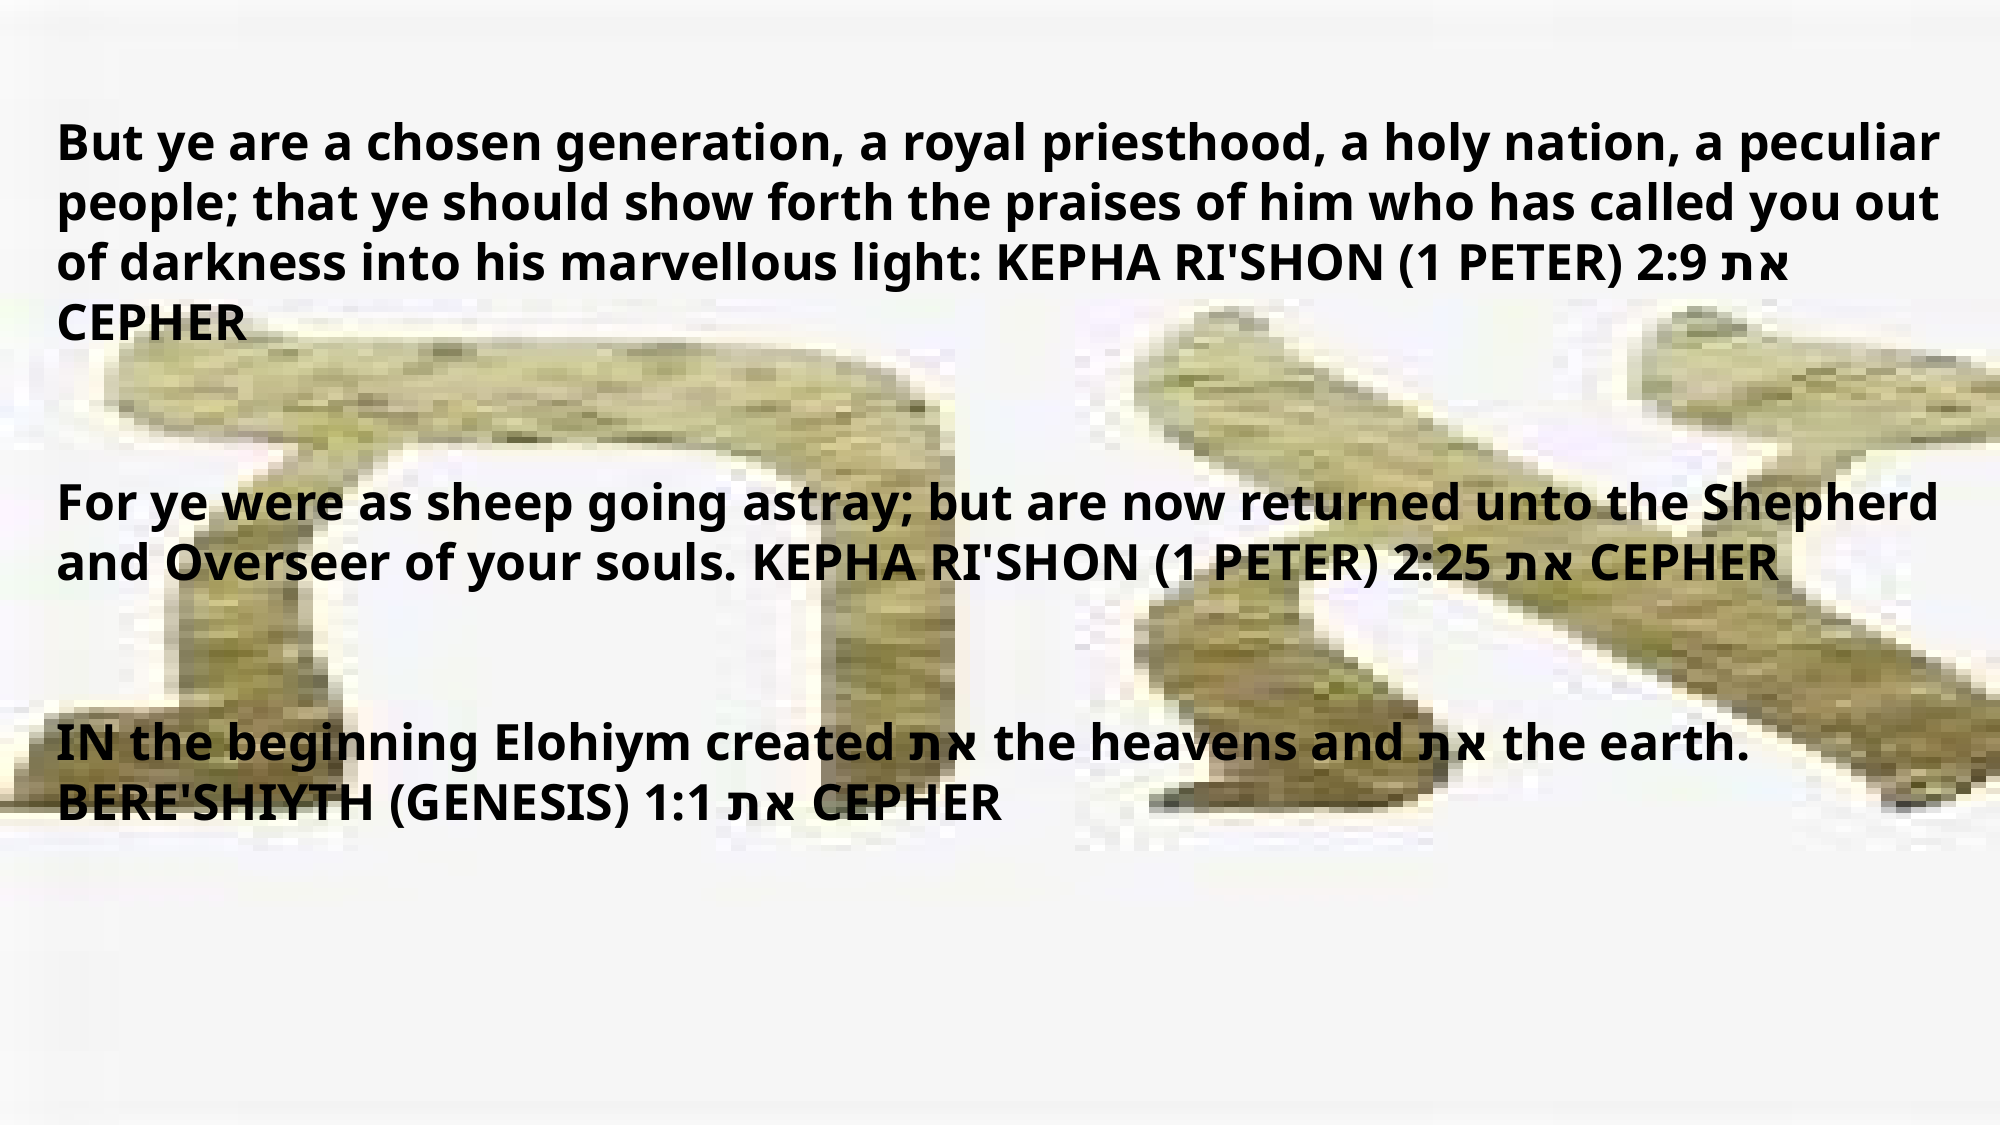

But ye are a chosen generation, a royal priesthood, a holy nation, a peculiar people; that ye should show forth the praises of him who has called you out of darkness into his marvellous light: KEPHA RI'SHON (1 PETER) 2:9 את CEPHER
For ye were as sheep going astray; but are now returned unto the Shepherd and Overseer of your souls. KEPHA RI'SHON (1 PETER) 2:25 את CEPHER
IN the beginning Elohiym created את the heavens and את the earth. BERE'SHIYTH (GENESIS) 1:1 את CEPHER